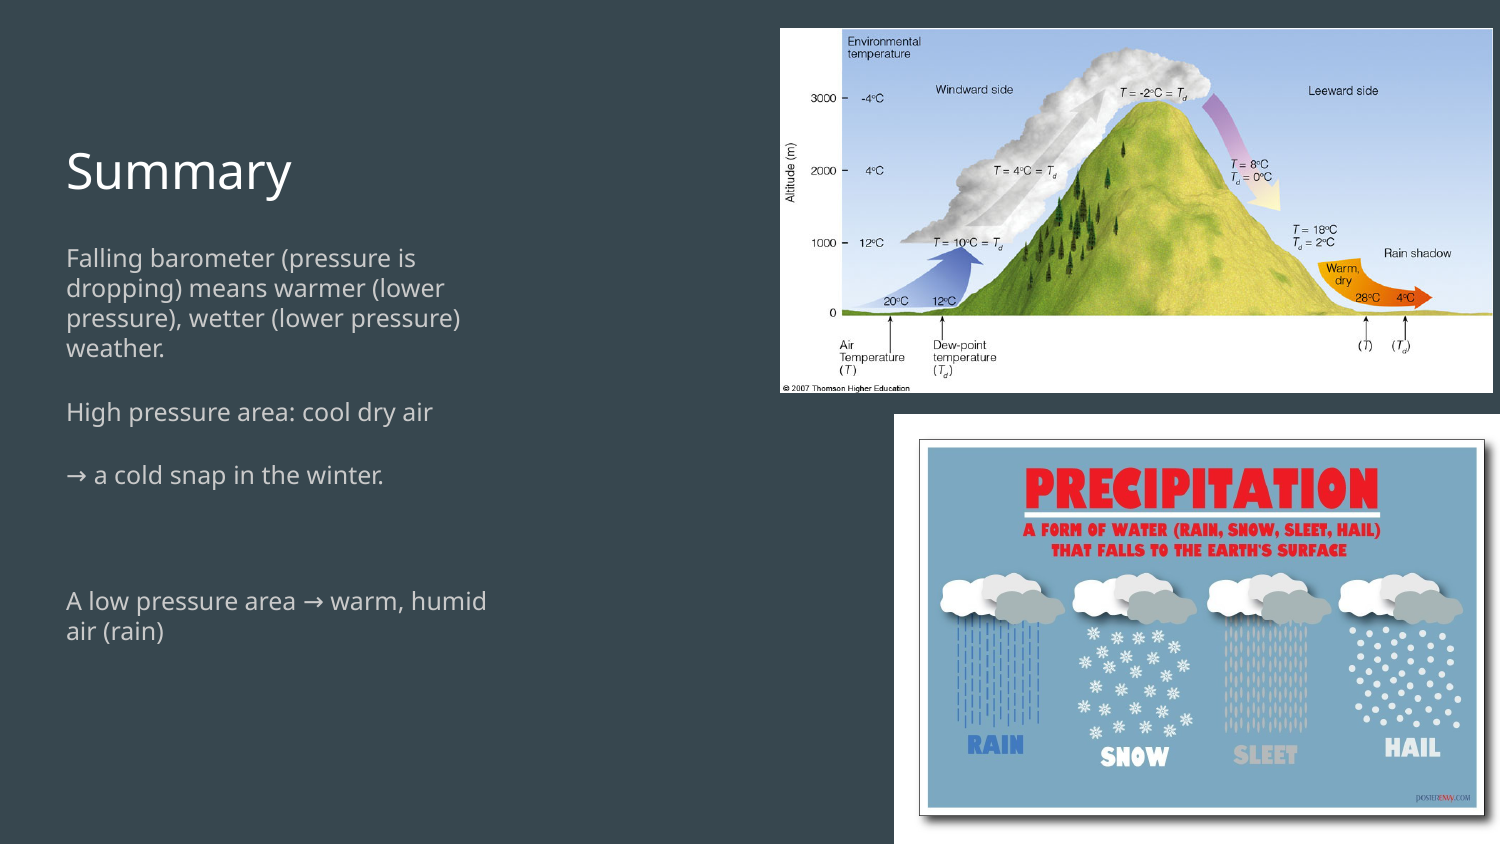

# Summary
Falling barometer (pressure is dropping) means warmer (lower pressure), wetter (lower pressure) weather.
High pressure area: cool dry air
→ a cold snap in the winter.
A low pressure area → warm, humid air (rain)